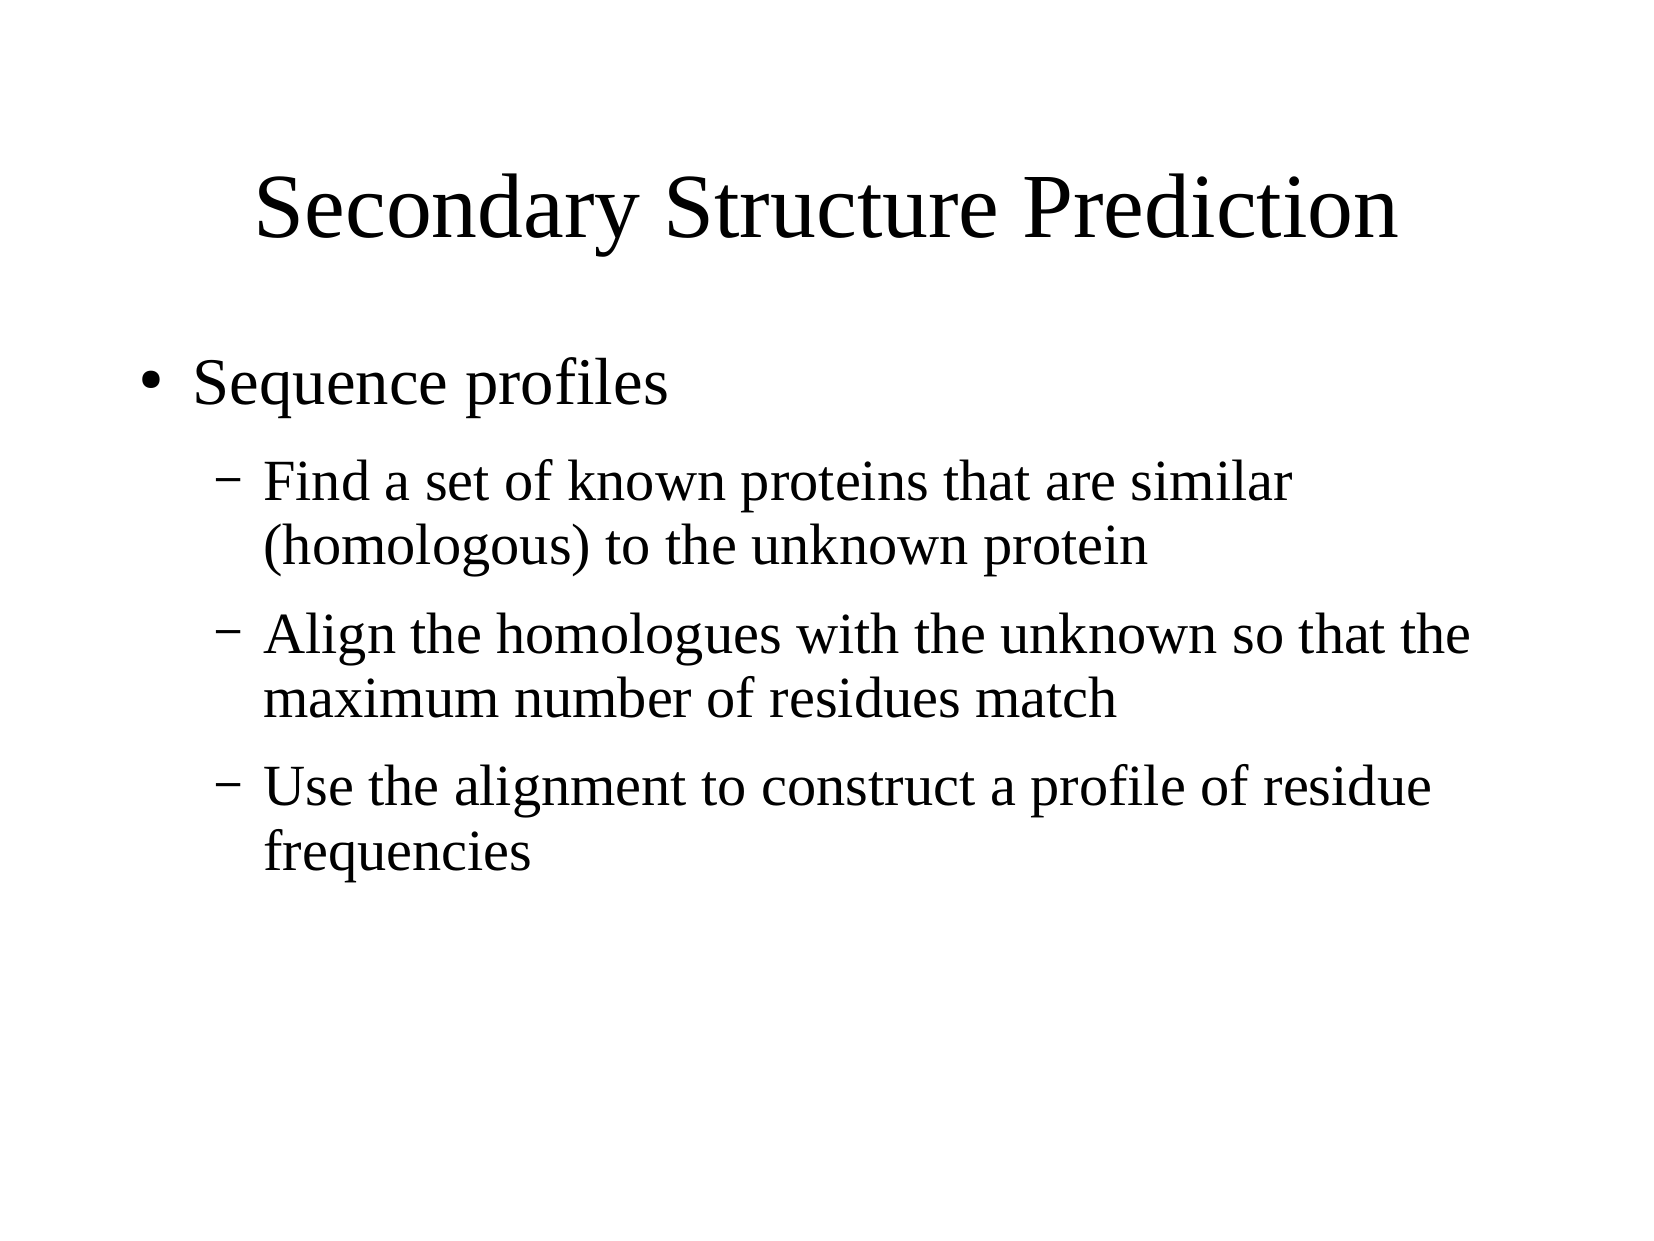

# Secondary Structure Prediction
Sequence profiles
Find a set of known proteins that are similar (homologous) to the unknown protein
Align the homologues with the unknown so that the maximum number of residues match
Use the alignment to construct a profile of residue frequencies